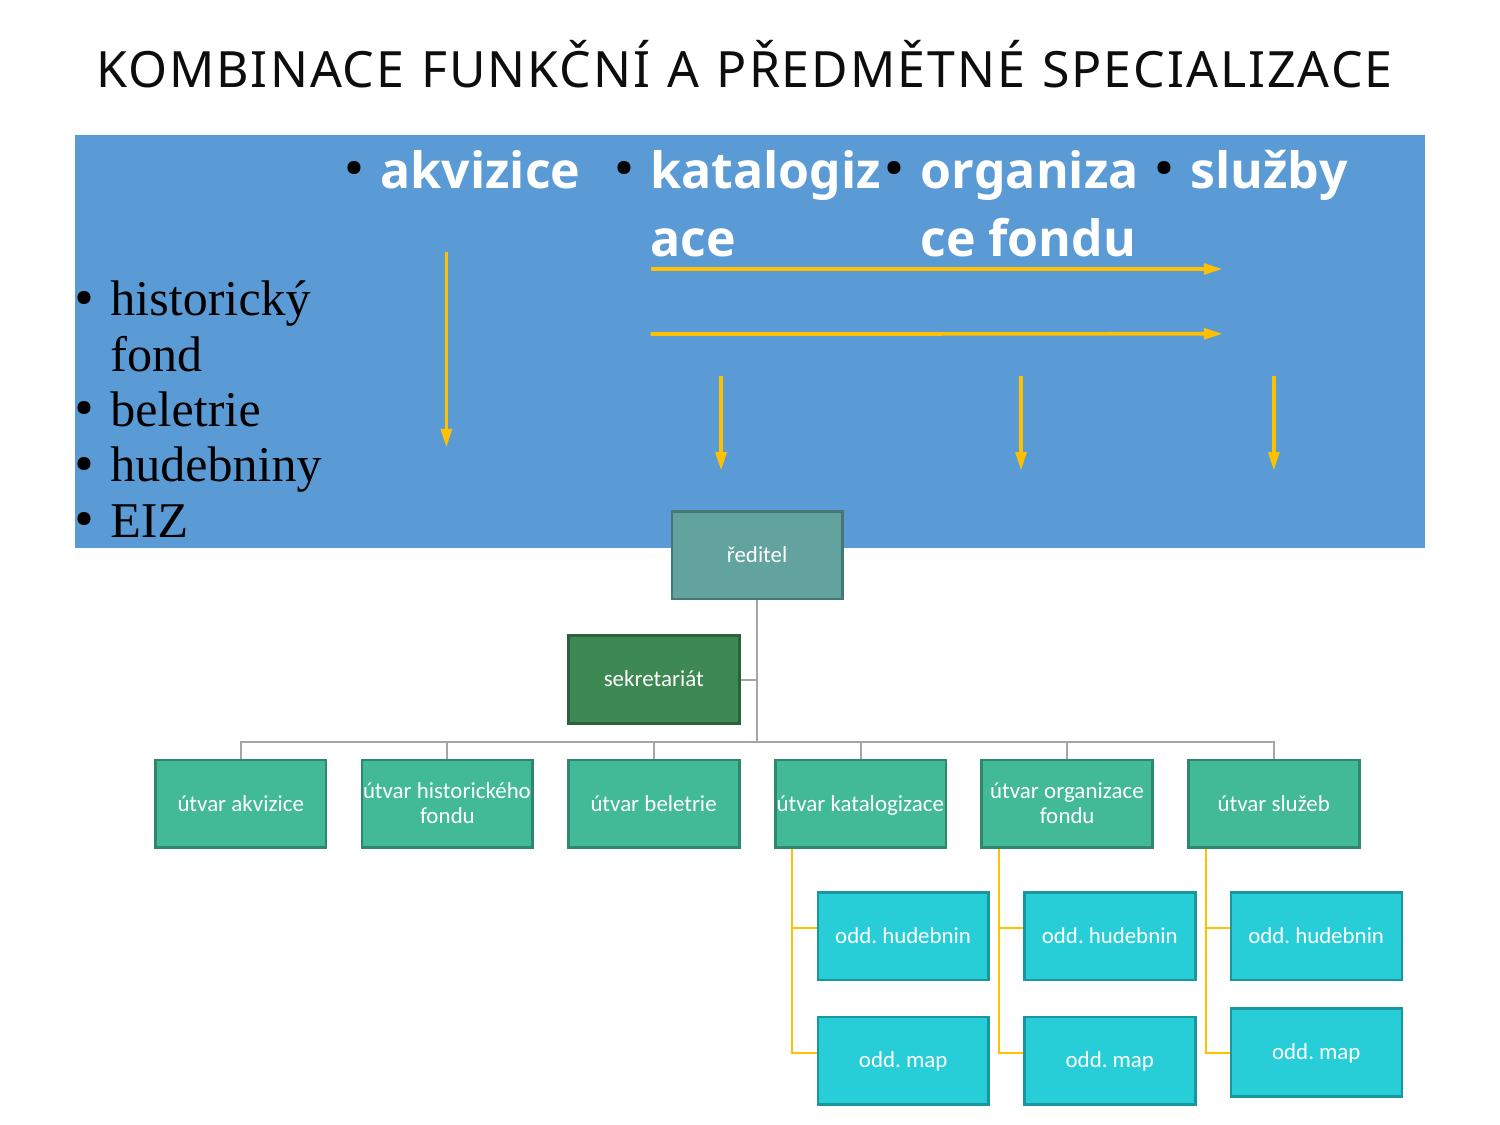

# Kombinace funkční a předmětné specializace
| | akvizice | katalogizace | organizace fondu | služby |
| --- | --- | --- | --- | --- |
| historický fond | | | | |
| beletrie | | | | |
| hudebniny | | | | |
| EIZ | | | | |
ředitel
sekretariát
útvar akvizice
útvar historického fondu
útvar beletrie
útvar katalogizace
útvar organizace fondu
útvar služeb
odd. hudebnin
odd. hudebnin
odd. hudebnin
odd. map
odd. map
odd. map